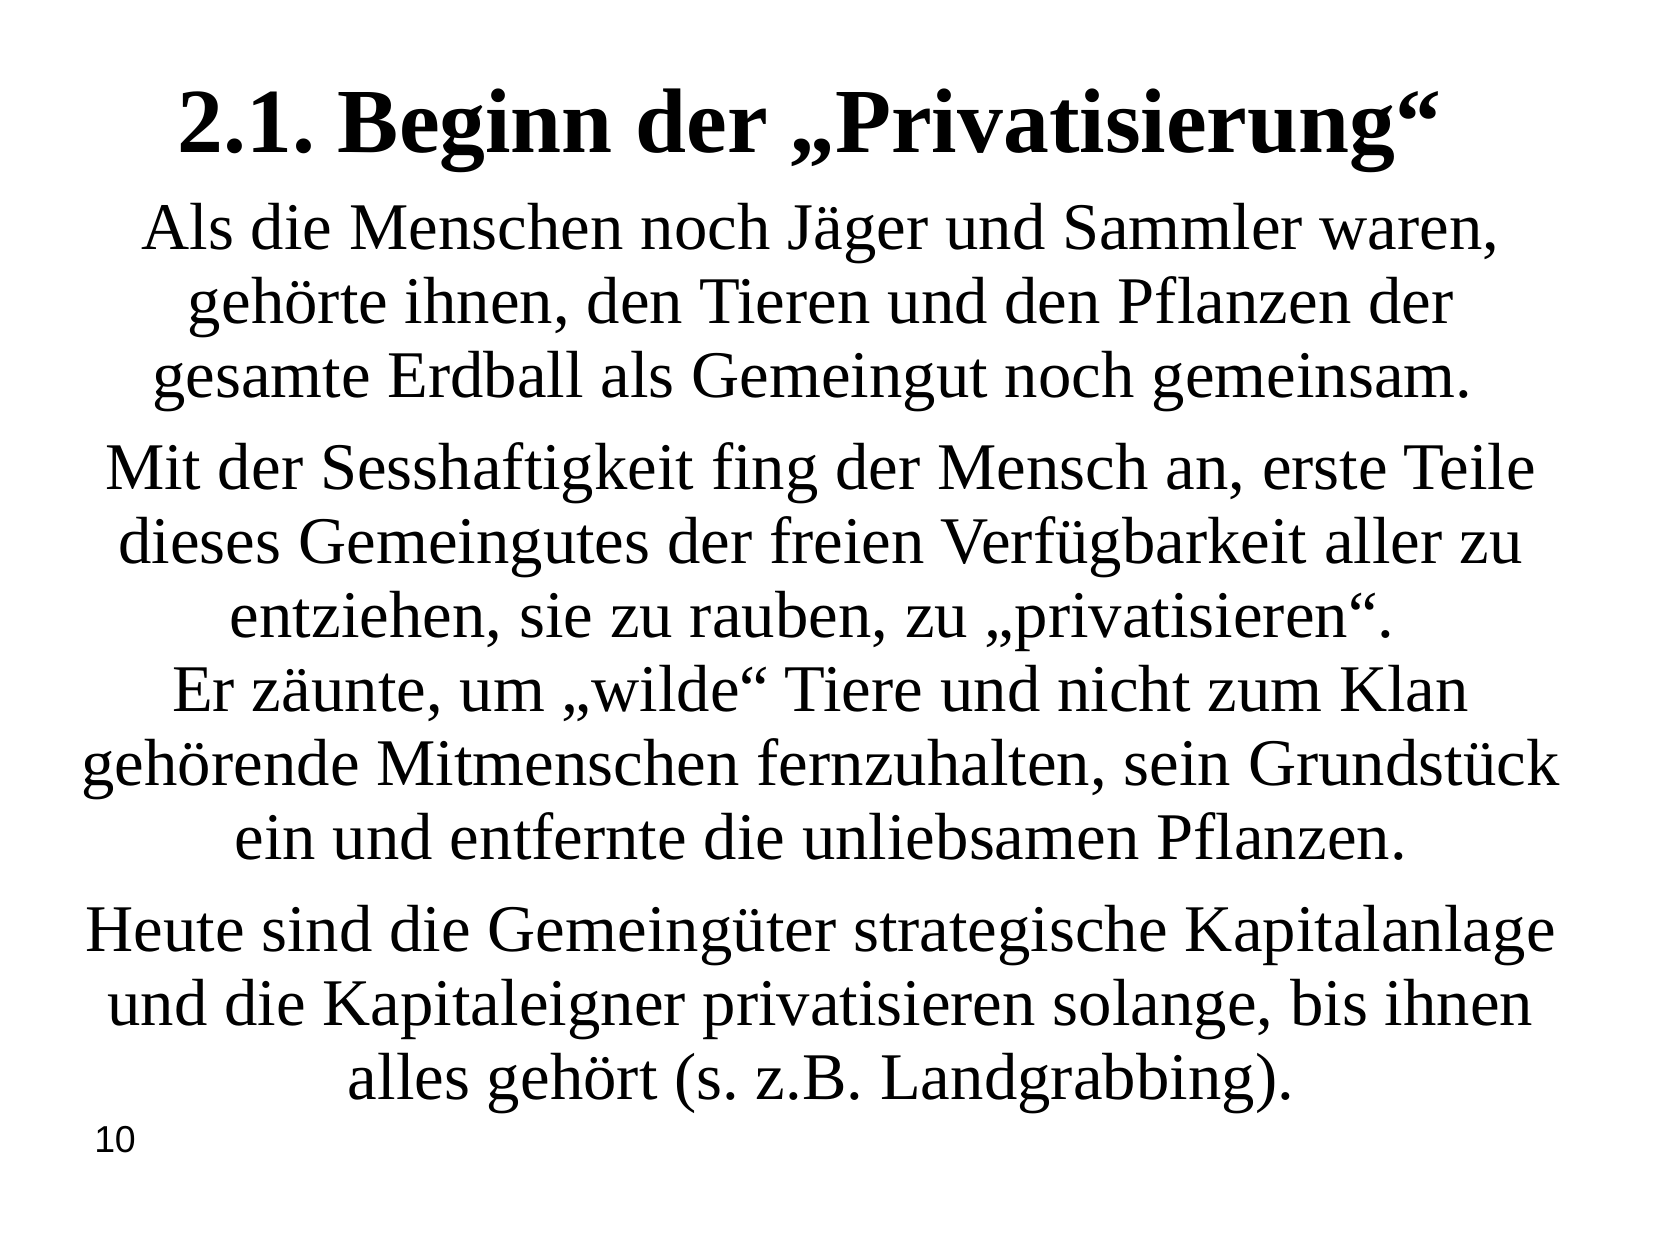

2.1. Beginn der „Privatisierung“
Als die Menschen noch Jäger und Sammler waren, gehörte ihnen, den Tieren und den Pflanzen der gesamte Erdball als Gemeingut noch gemeinsam.
Mit der Sesshaftigkeit fing der Mensch an, erste Teile dieses Gemeingutes der freien Verfügbarkeit aller zu entziehen, sie zu rauben, zu „privatisieren“.
Er zäunte, um „wilde“ Tiere und nicht zum Klan gehörende Mitmenschen fernzuhalten, sein Grundstück ein und entfernte die unliebsamen Pflanzen.
Heute sind die Gemeingüter strategische Kapitalanlage und die Kapitaleigner privatisieren solange, bis ihnen alles gehört (s. z.B. Landgrabbing).